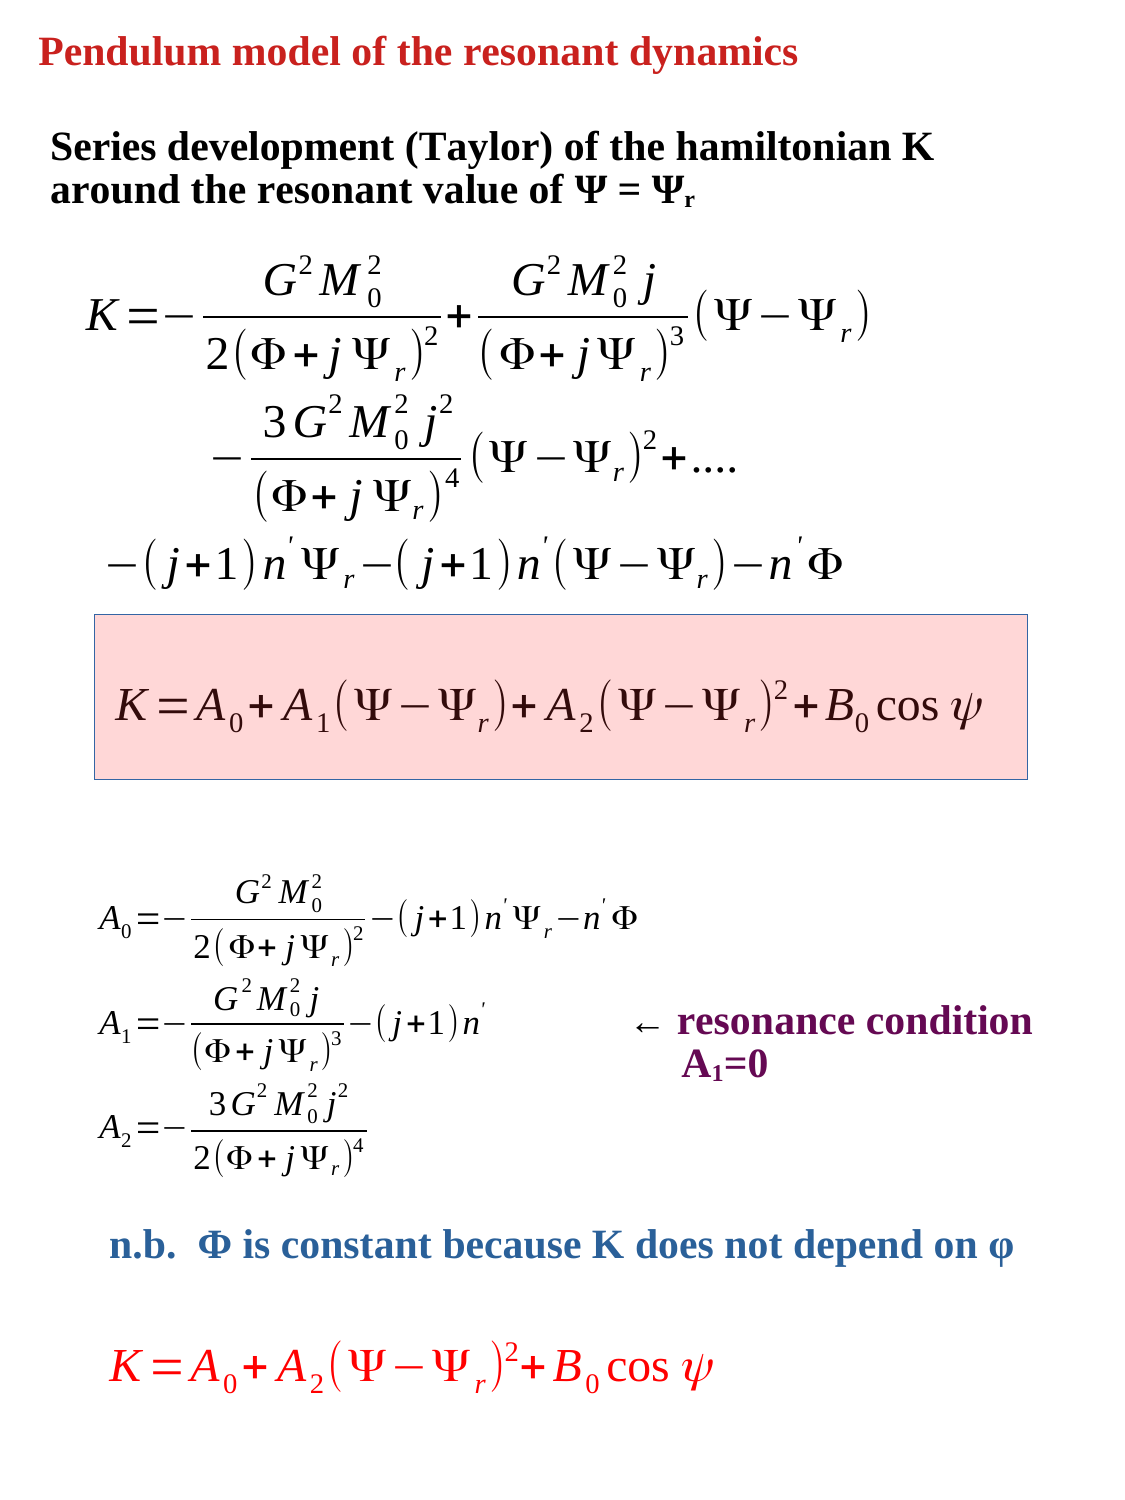

Pendulum model of the resonant dynamics
Series development (Taylor) of the hamiltonian K around the resonant value of Ψ = Ψr
← resonance condition
 A1=0
n.b. Φ is constant because K does not depend on φ